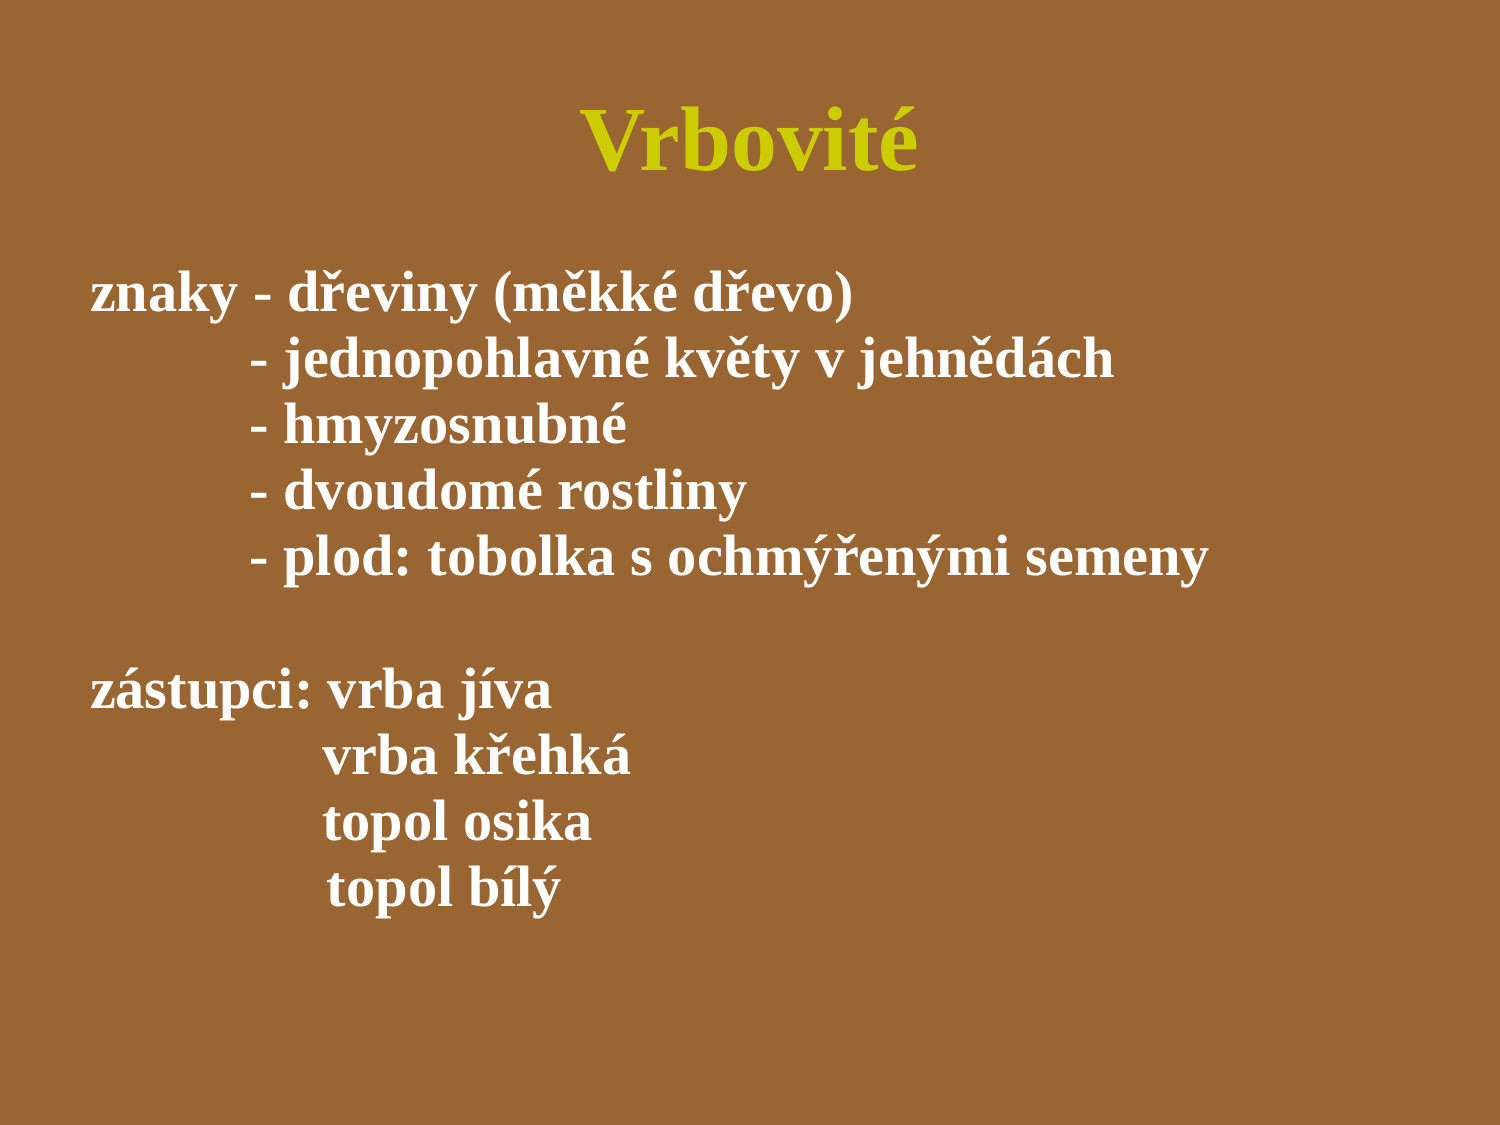

# Vrbovité
znaky - dřeviny (měkké dřevo)
 - jednopohlavné květy v jehnědách
 - hmyzosnubné
 - dvoudomé rostliny
 - plod: tobolka s ochmýřenými semeny
zástupci: vrba jíva
 vrba křehká
 topol osika
 	 topol bílý